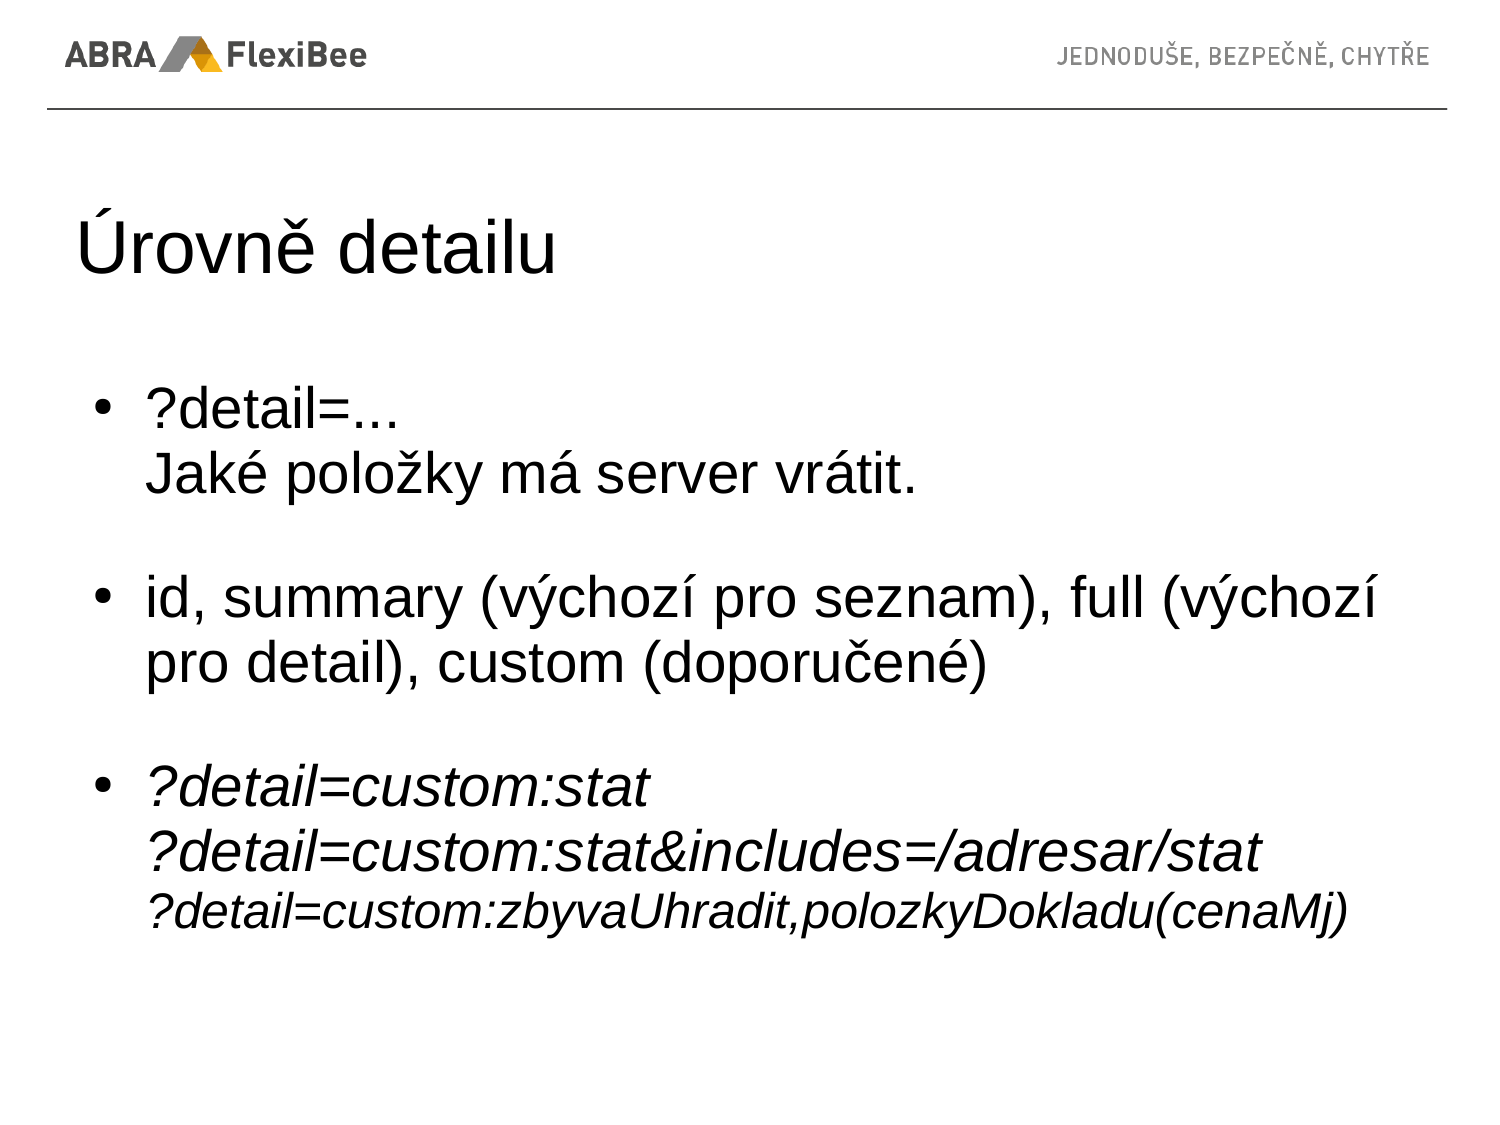

# Úrovně detailu
?detail=...
Jaké položky má server vrátit.
id, summary (výchozí pro seznam), full (výchozí pro detail), custom (doporučené)
?detail=custom:stat
?detail=custom:stat&includes=/adresar/stat
?detail=custom:zbyvaUhradit,polozkyDokladu(cenaMj)